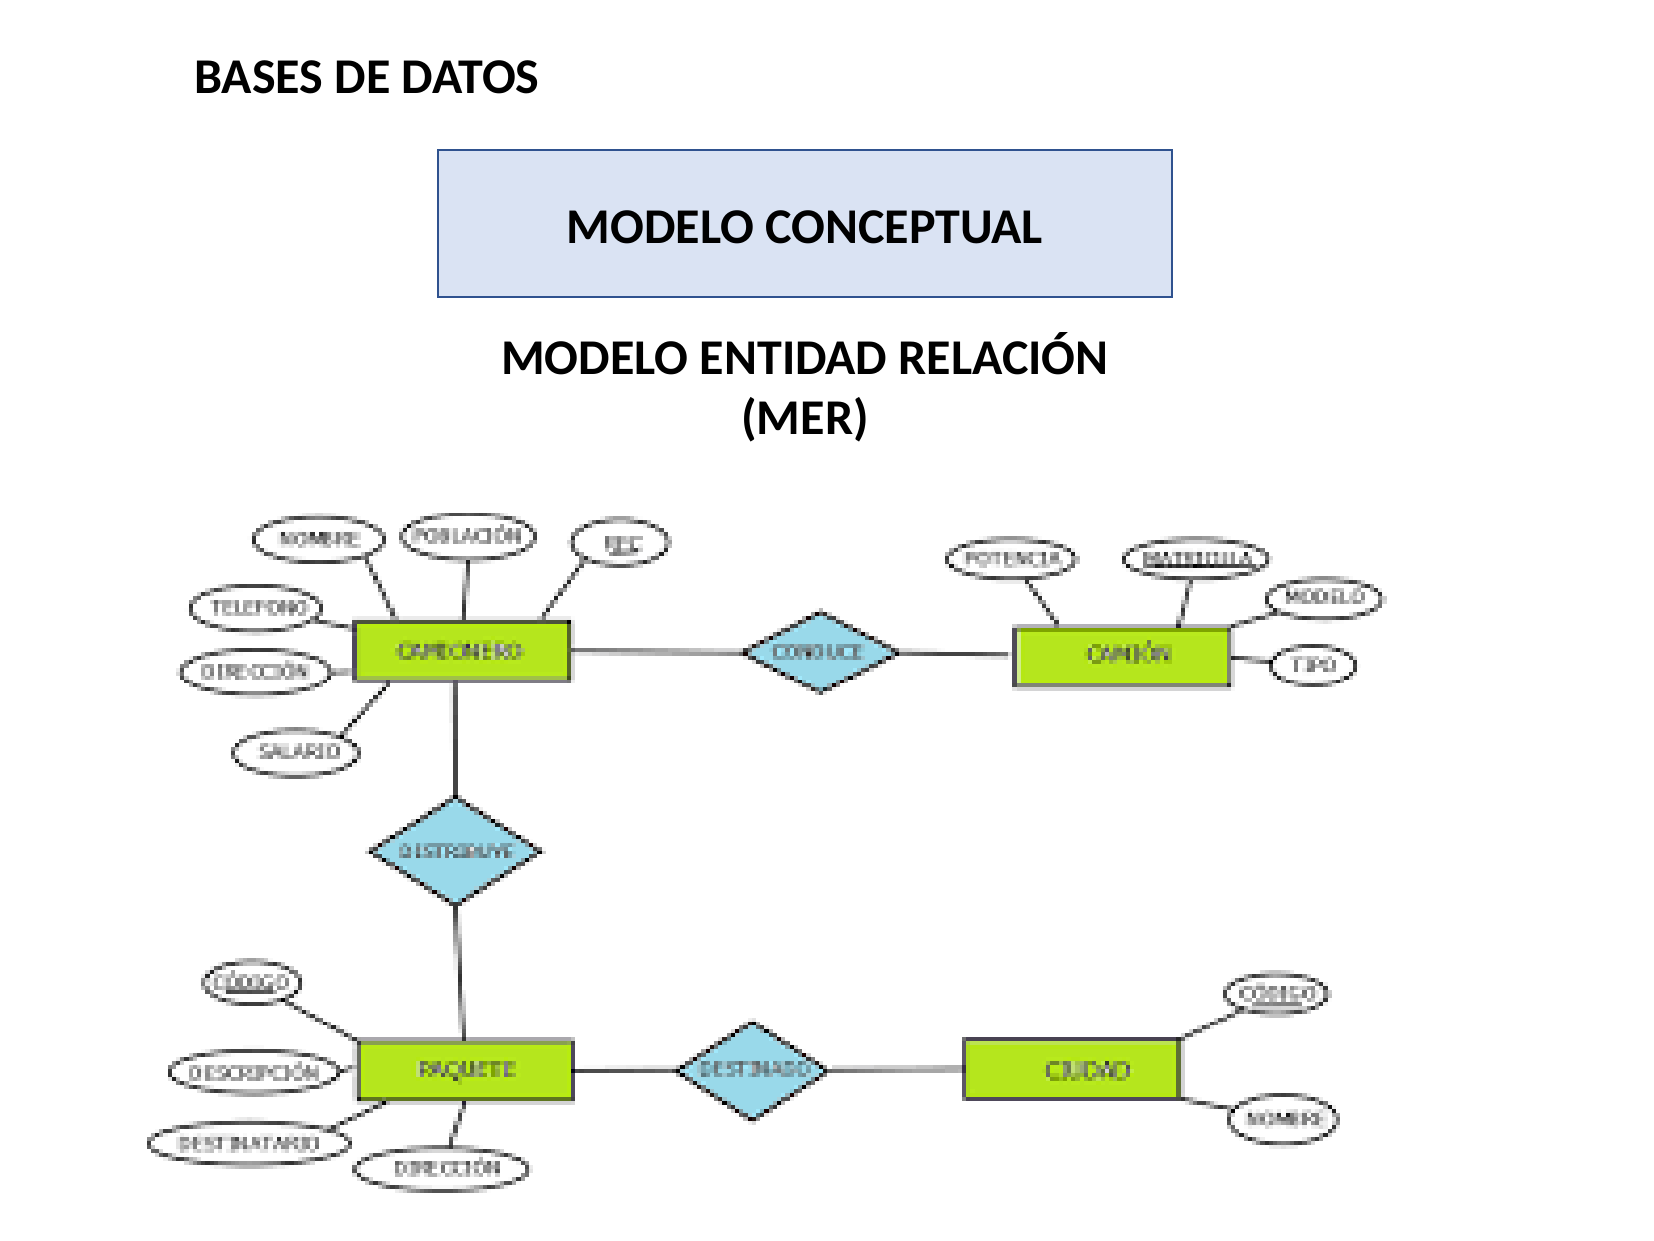

BASES DE DATOS
MODELO CONCEPTUAL
MODELO ENTIDAD RELACIÓN (MER)